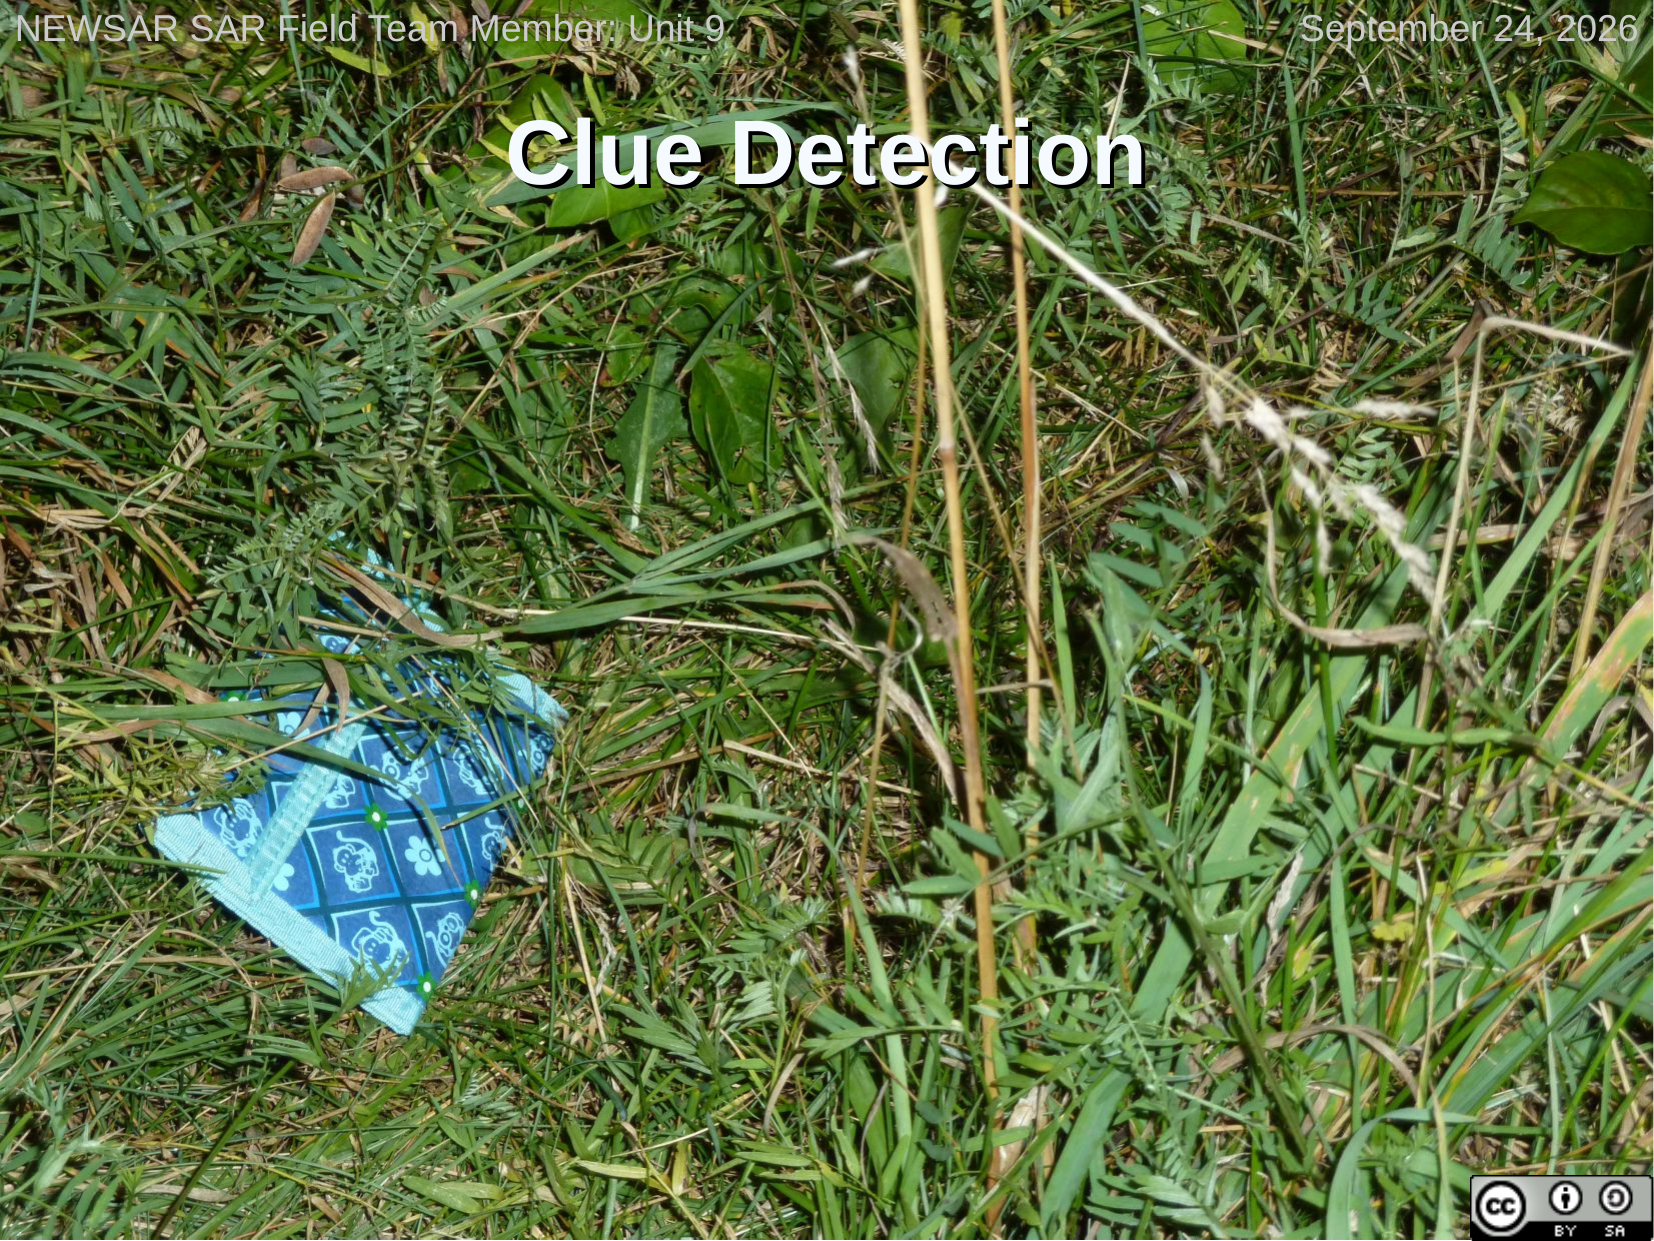

NEWSAR SAR Field Team Member: Unit 9
# Clue Detection